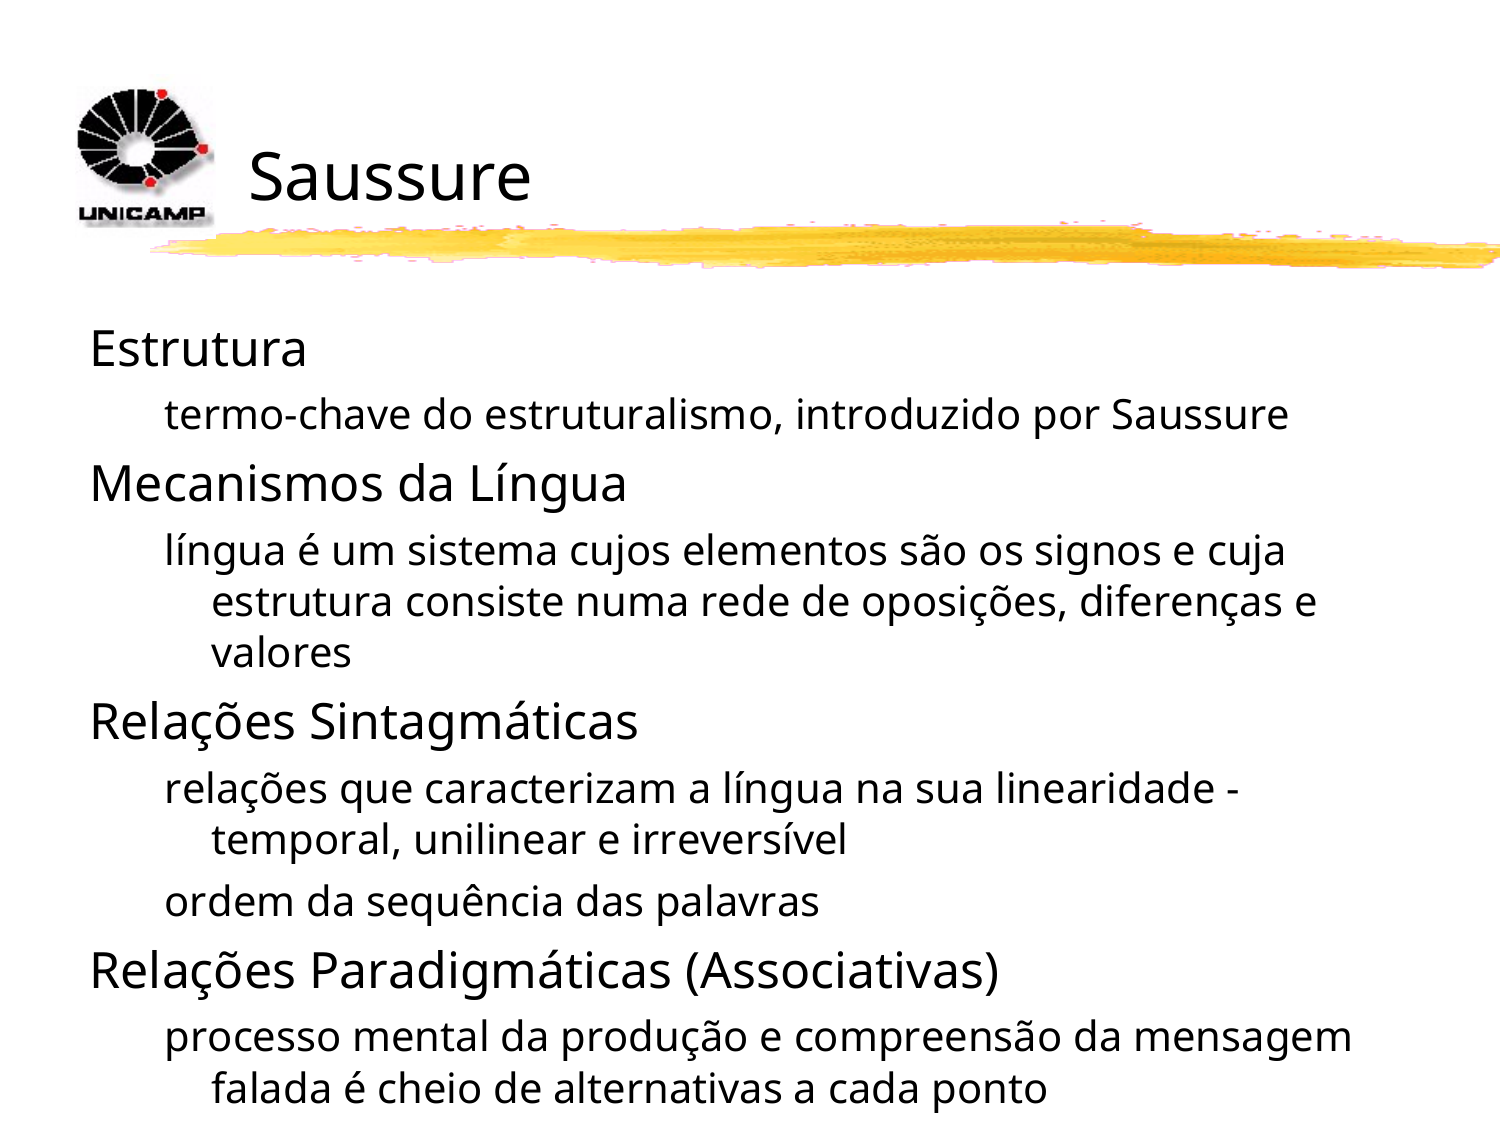

# Saussure
Estrutura
termo-chave do estruturalismo, introduzido por Saussure
Mecanismos da Língua
língua é um sistema cujos elementos são os signos e cuja estrutura consiste numa rede de oposições, diferenças e valores
Relações Sintagmáticas
relações que caracterizam a língua na sua linearidade - temporal, unilinear e irreversível
ordem da sequência das palavras
Relações Paradigmáticas (Associativas)
processo mental da produção e compreensão da mensagem falada é cheio de alternativas a cada ponto
alternativas constituem a dimensão paradigmática